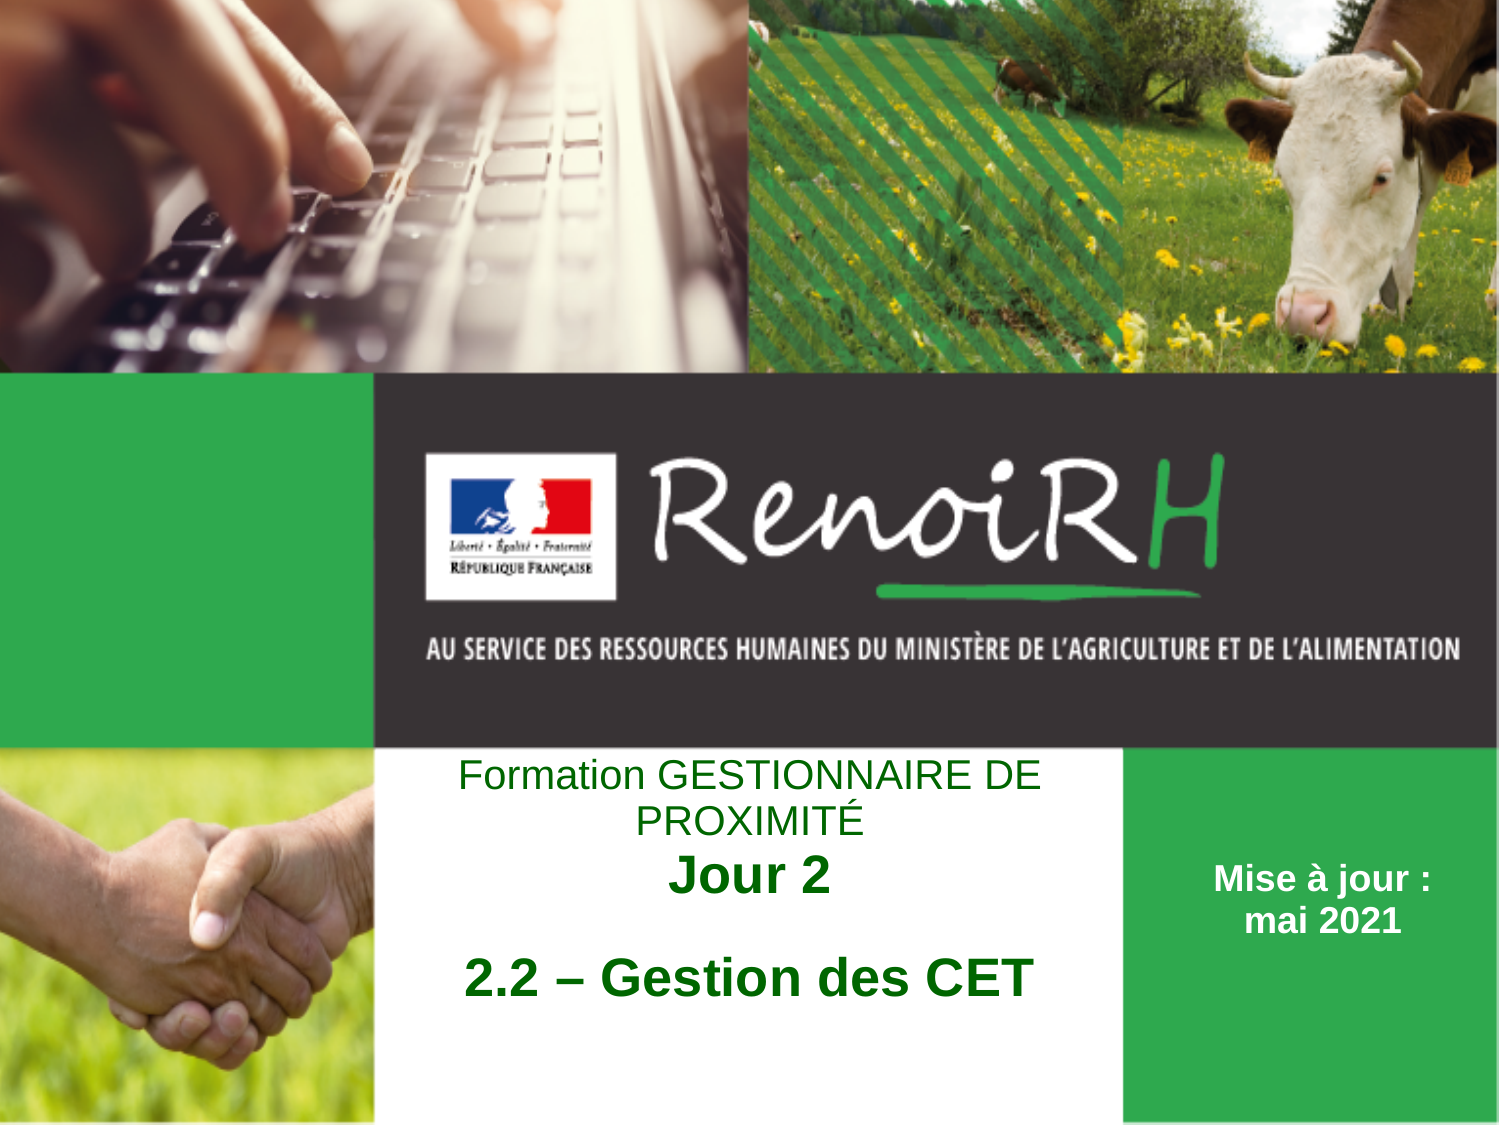

Formation GESTIONNAIRE DE PROXIMITÉ
Jour 2
2.2 – Gestion des CET
Mise à jour : mai 2021